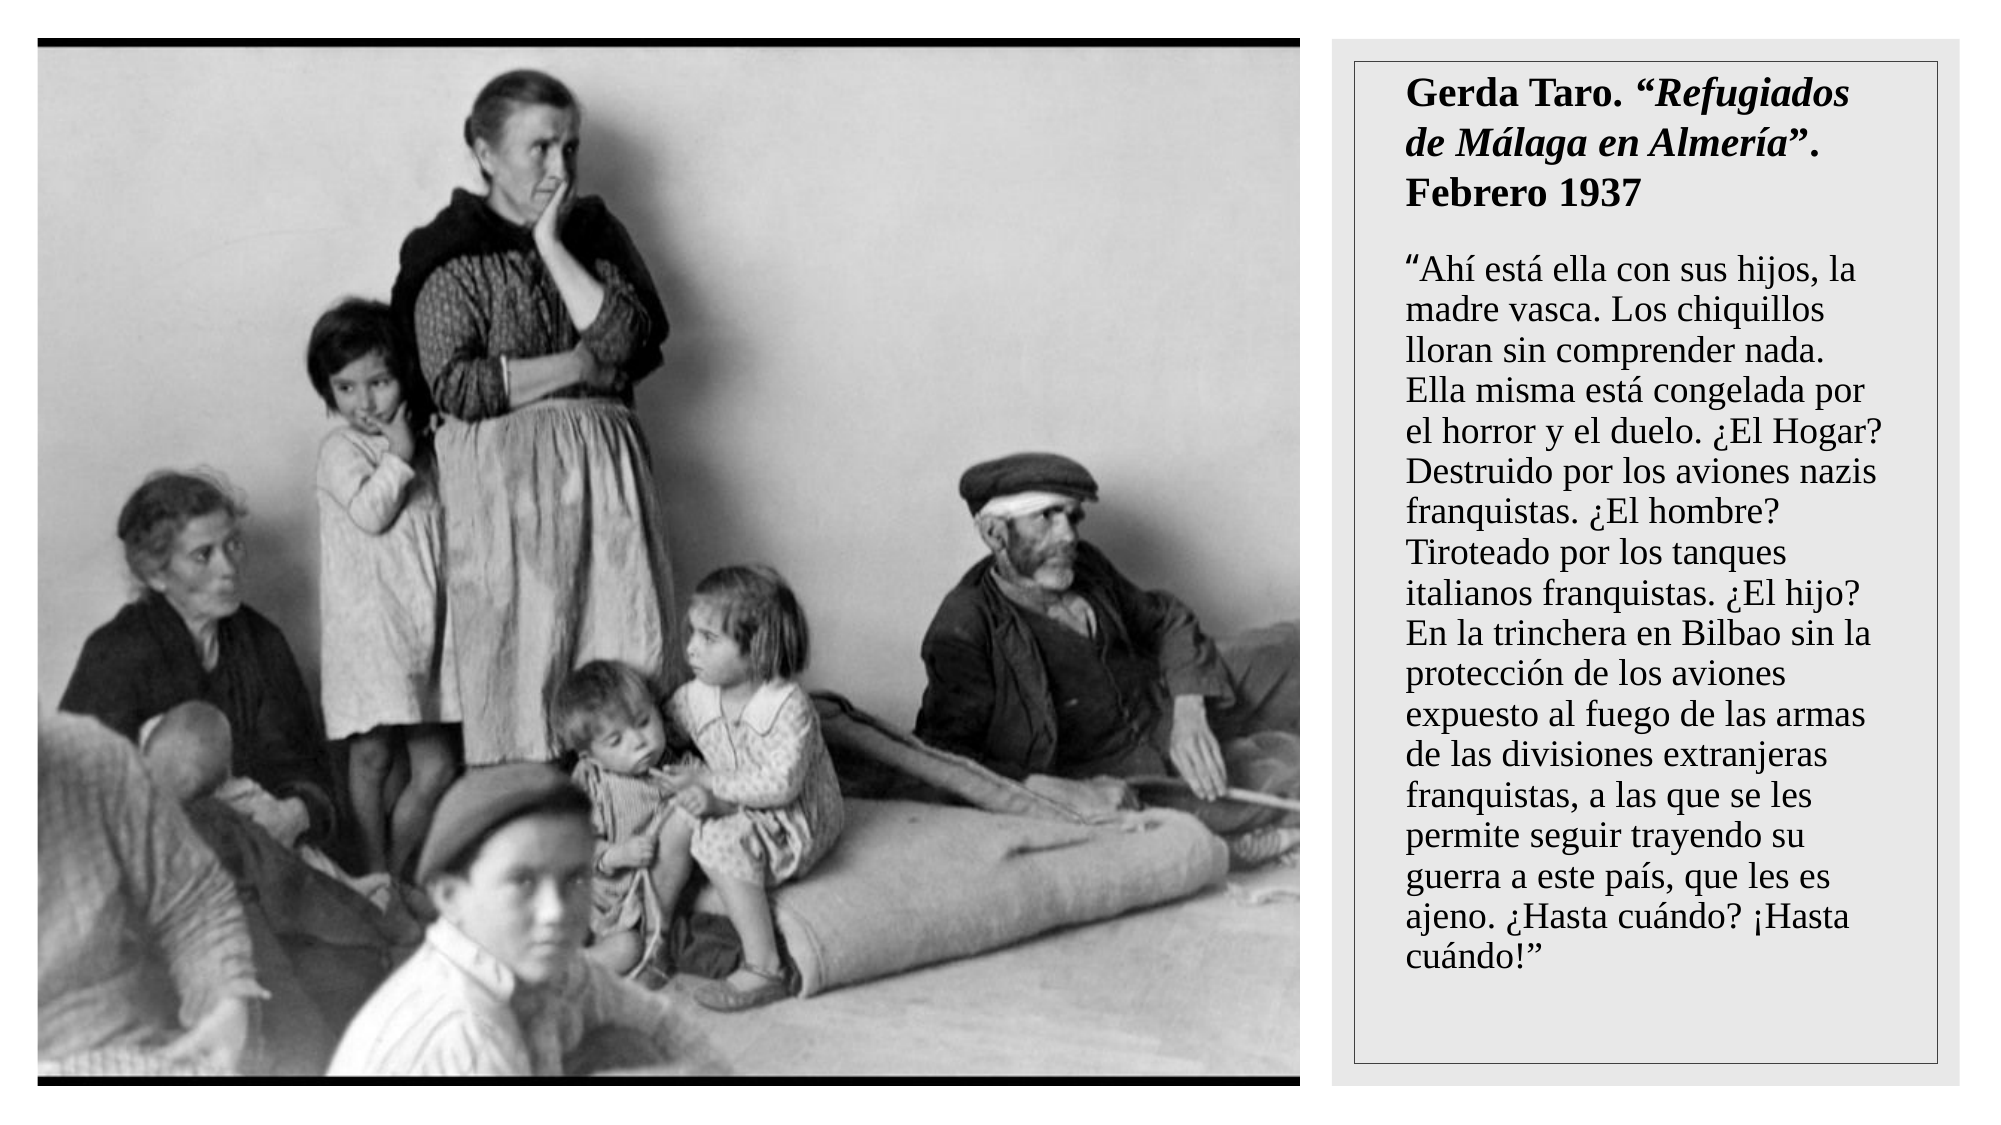

# Gerda Taro. “Refugiados de Málaga en Almería”. Febrero 1937
“Ahí está ella con sus hijos, la madre vasca. Los chiquillos lloran sin comprender nada. Ella misma está congelada por el horror y el duelo. ¿El Hogar? Destruido por los aviones nazis franquistas. ¿El hombre? Tiroteado por los tanques italianos franquistas. ¿El hijo? En la trinchera en Bilbao sin la protección de los aviones expuesto al fuego de las armas de las divisiones extranjeras franquistas, a las que se les permite seguir trayendo su guerra a este país, que les es ajeno. ¿Hasta cuándo? ¡Hasta cuándo!”